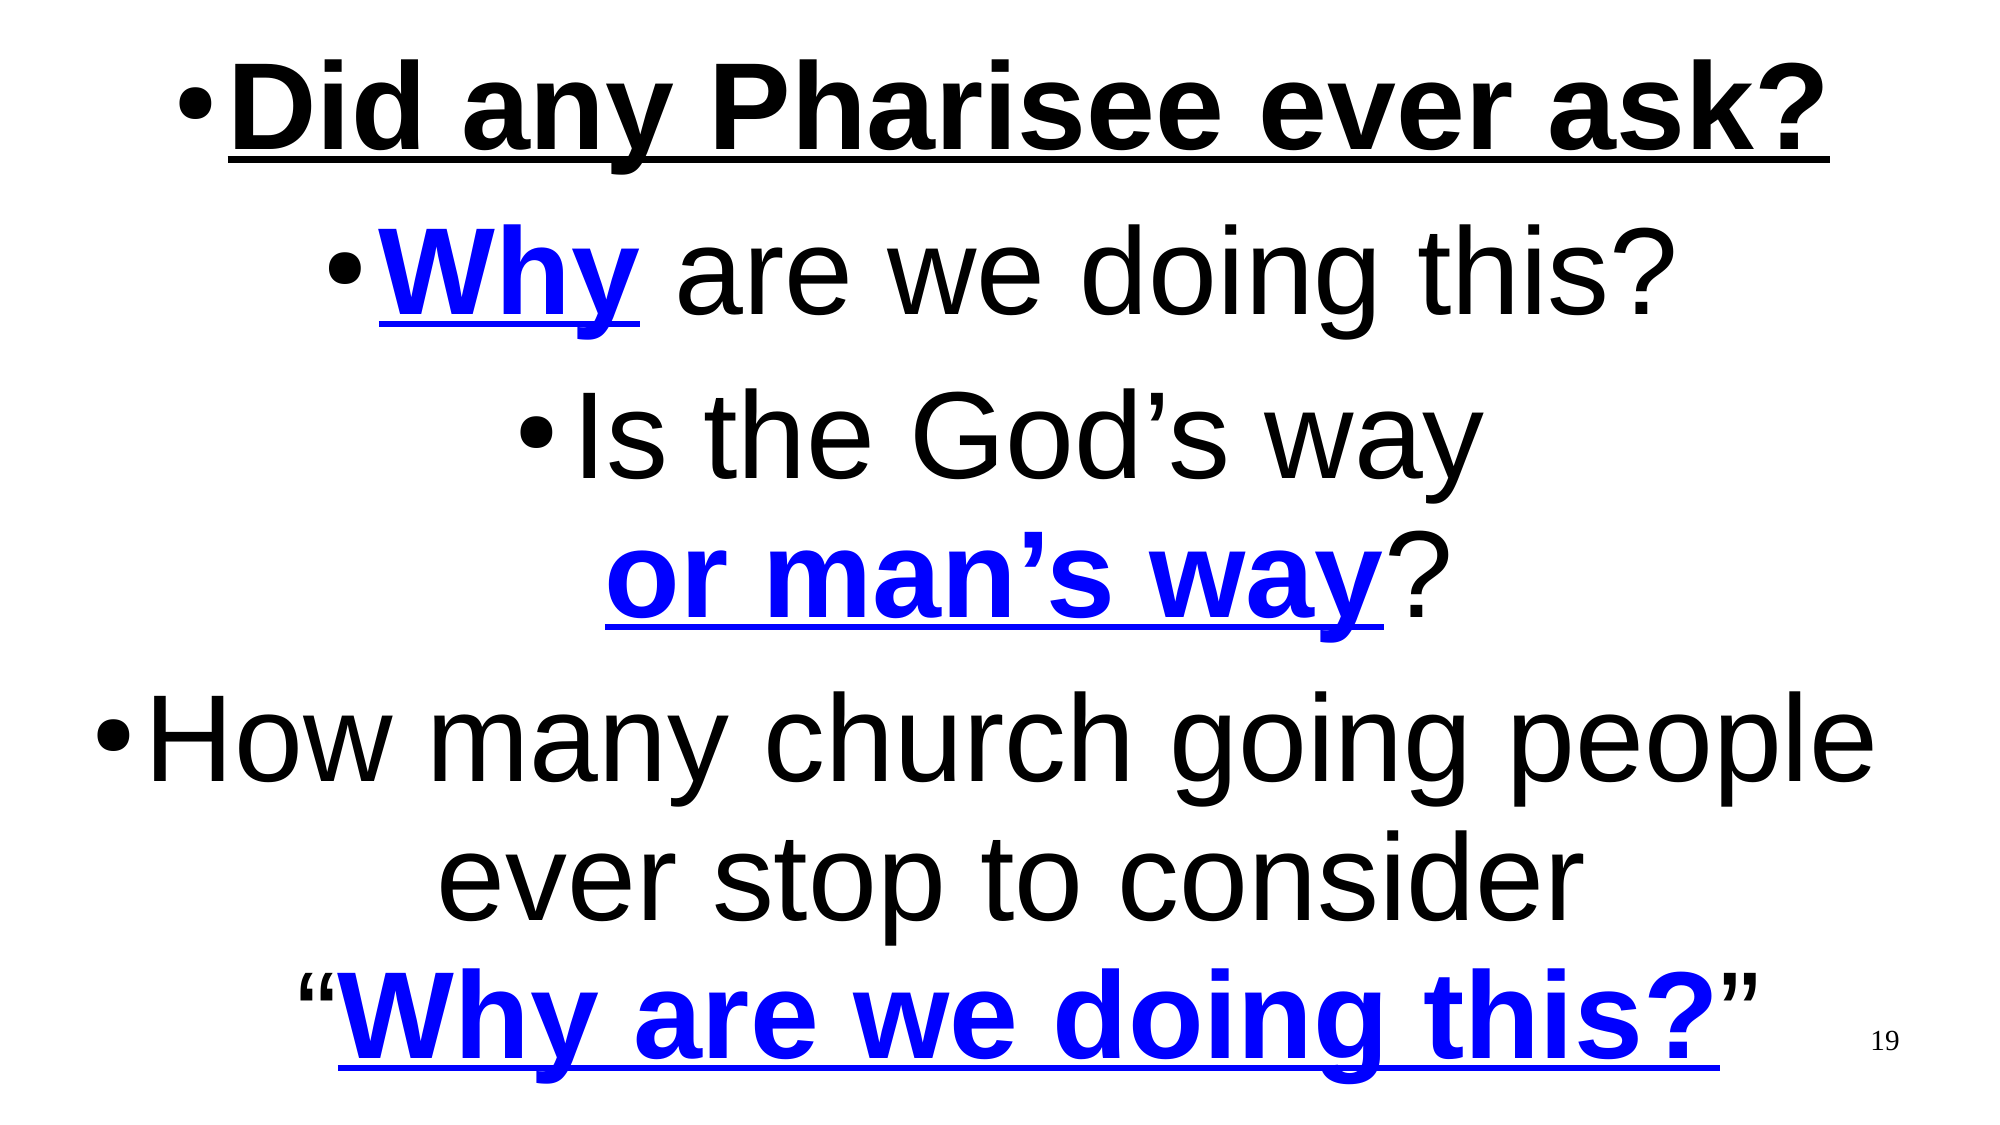

# Did any Pharisee ever ask?
Why are we doing this?
Is the God’s way
or man’s way?
How many church going people
ever stop to consider
“Why are we doing this?”
19